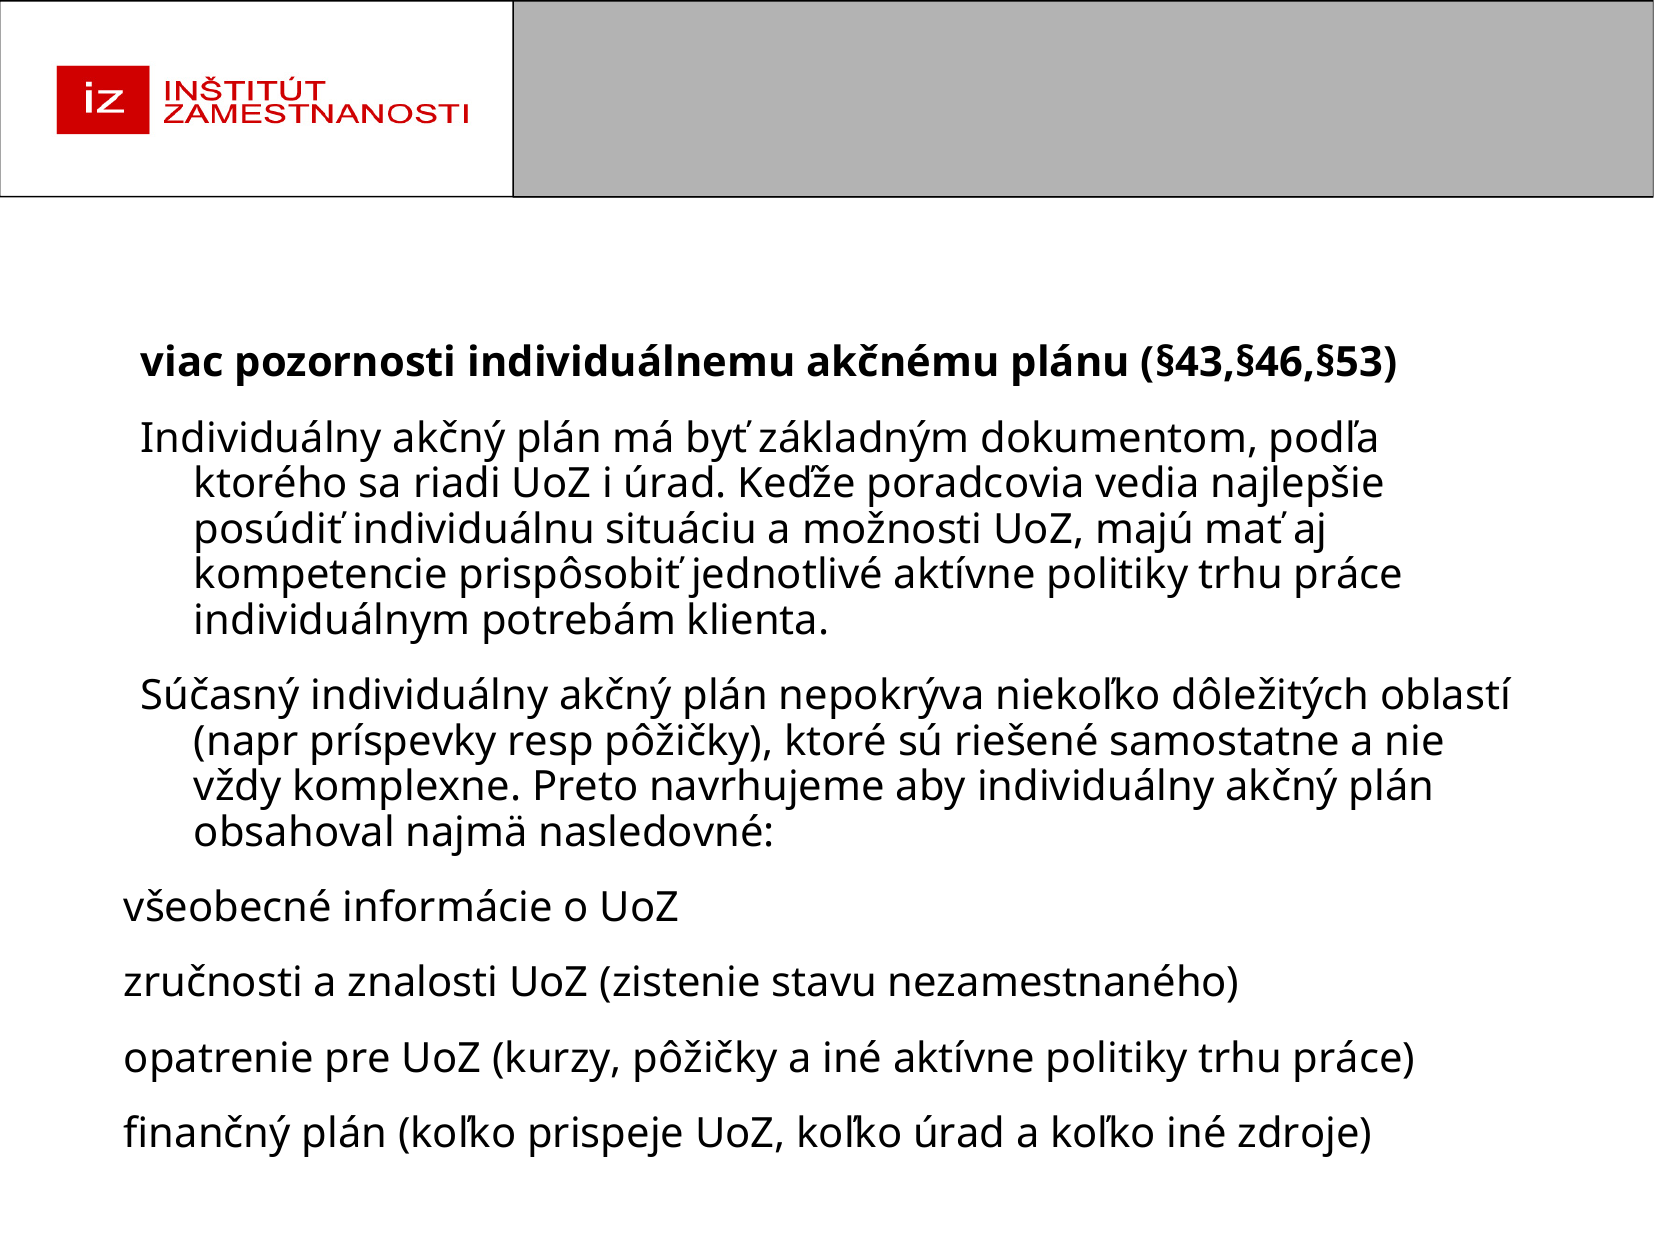

# viac pozornosti individuálnemu akčnému plánu (§43,§46,§53)
Individuálny akčný plán má byť základným dokumentom, podľa ktorého sa riadi UoZ i úrad. Keďže poradcovia vedia najlepšie posúdiť individuálnu situáciu a možnosti UoZ, majú mať aj kompetencie prispôsobiť jednotlivé aktívne politiky trhu práce individuálnym potrebám klienta.
Súčasný individuálny akčný plán nepokrýva niekoľko dôležitých oblastí (napr príspevky resp pôžičky), ktoré sú riešené samostatne a nie vždy komplexne. Preto navrhujeme aby individuálny akčný plán obsahoval najmä nasledovné:
všeobecné informácie o UoZ
zručnosti a znalosti UoZ (zistenie stavu nezamestnaného)
opatrenie pre UoZ (kurzy, pôžičky a iné aktívne politiky trhu práce)
finančný plán (koľko prispeje UoZ, koľko úrad a koľko iné zdroje)